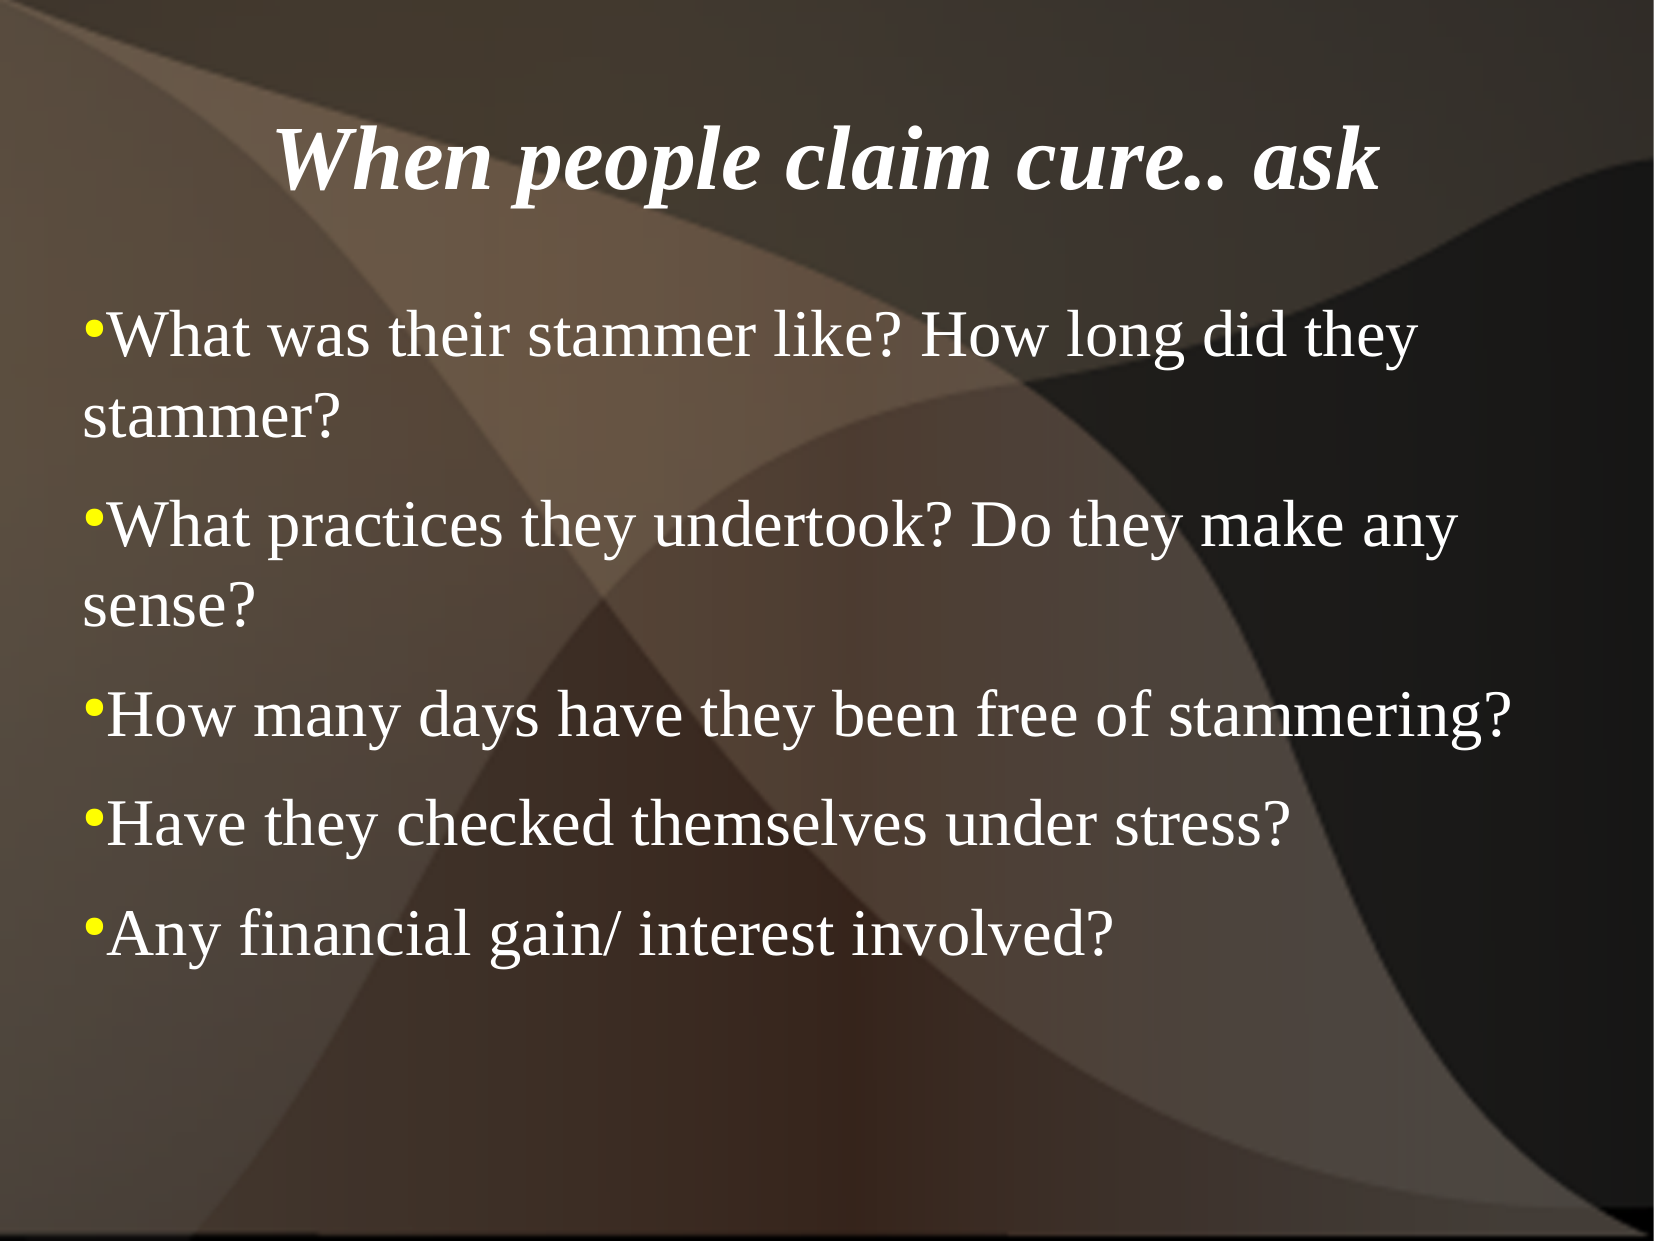

# When people claim cure.. ask
What was their stammer like? How long did they stammer?
What practices they undertook? Do they make any sense?
How many days have they been free of stammering?
Have they checked themselves under stress?
Any financial gain/ interest involved?